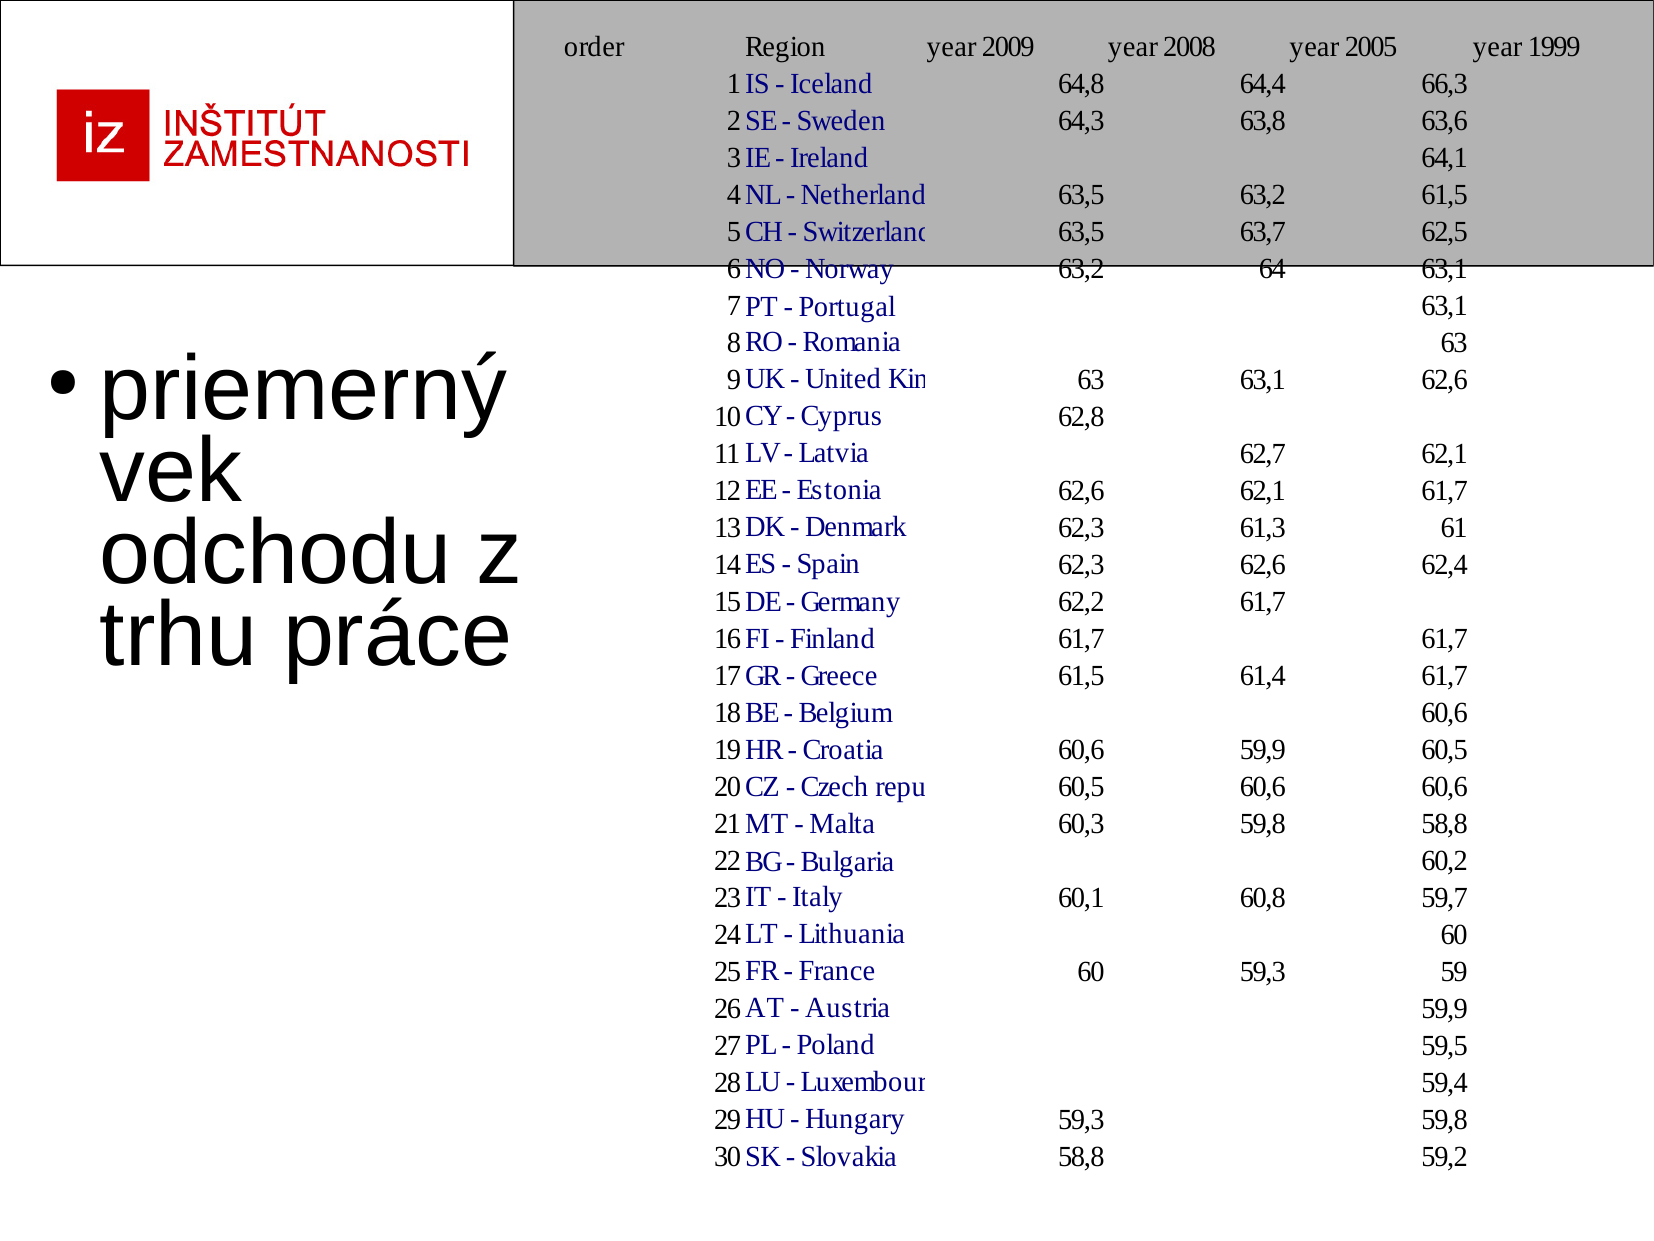

# priemerný vek odchodu z trhu práce